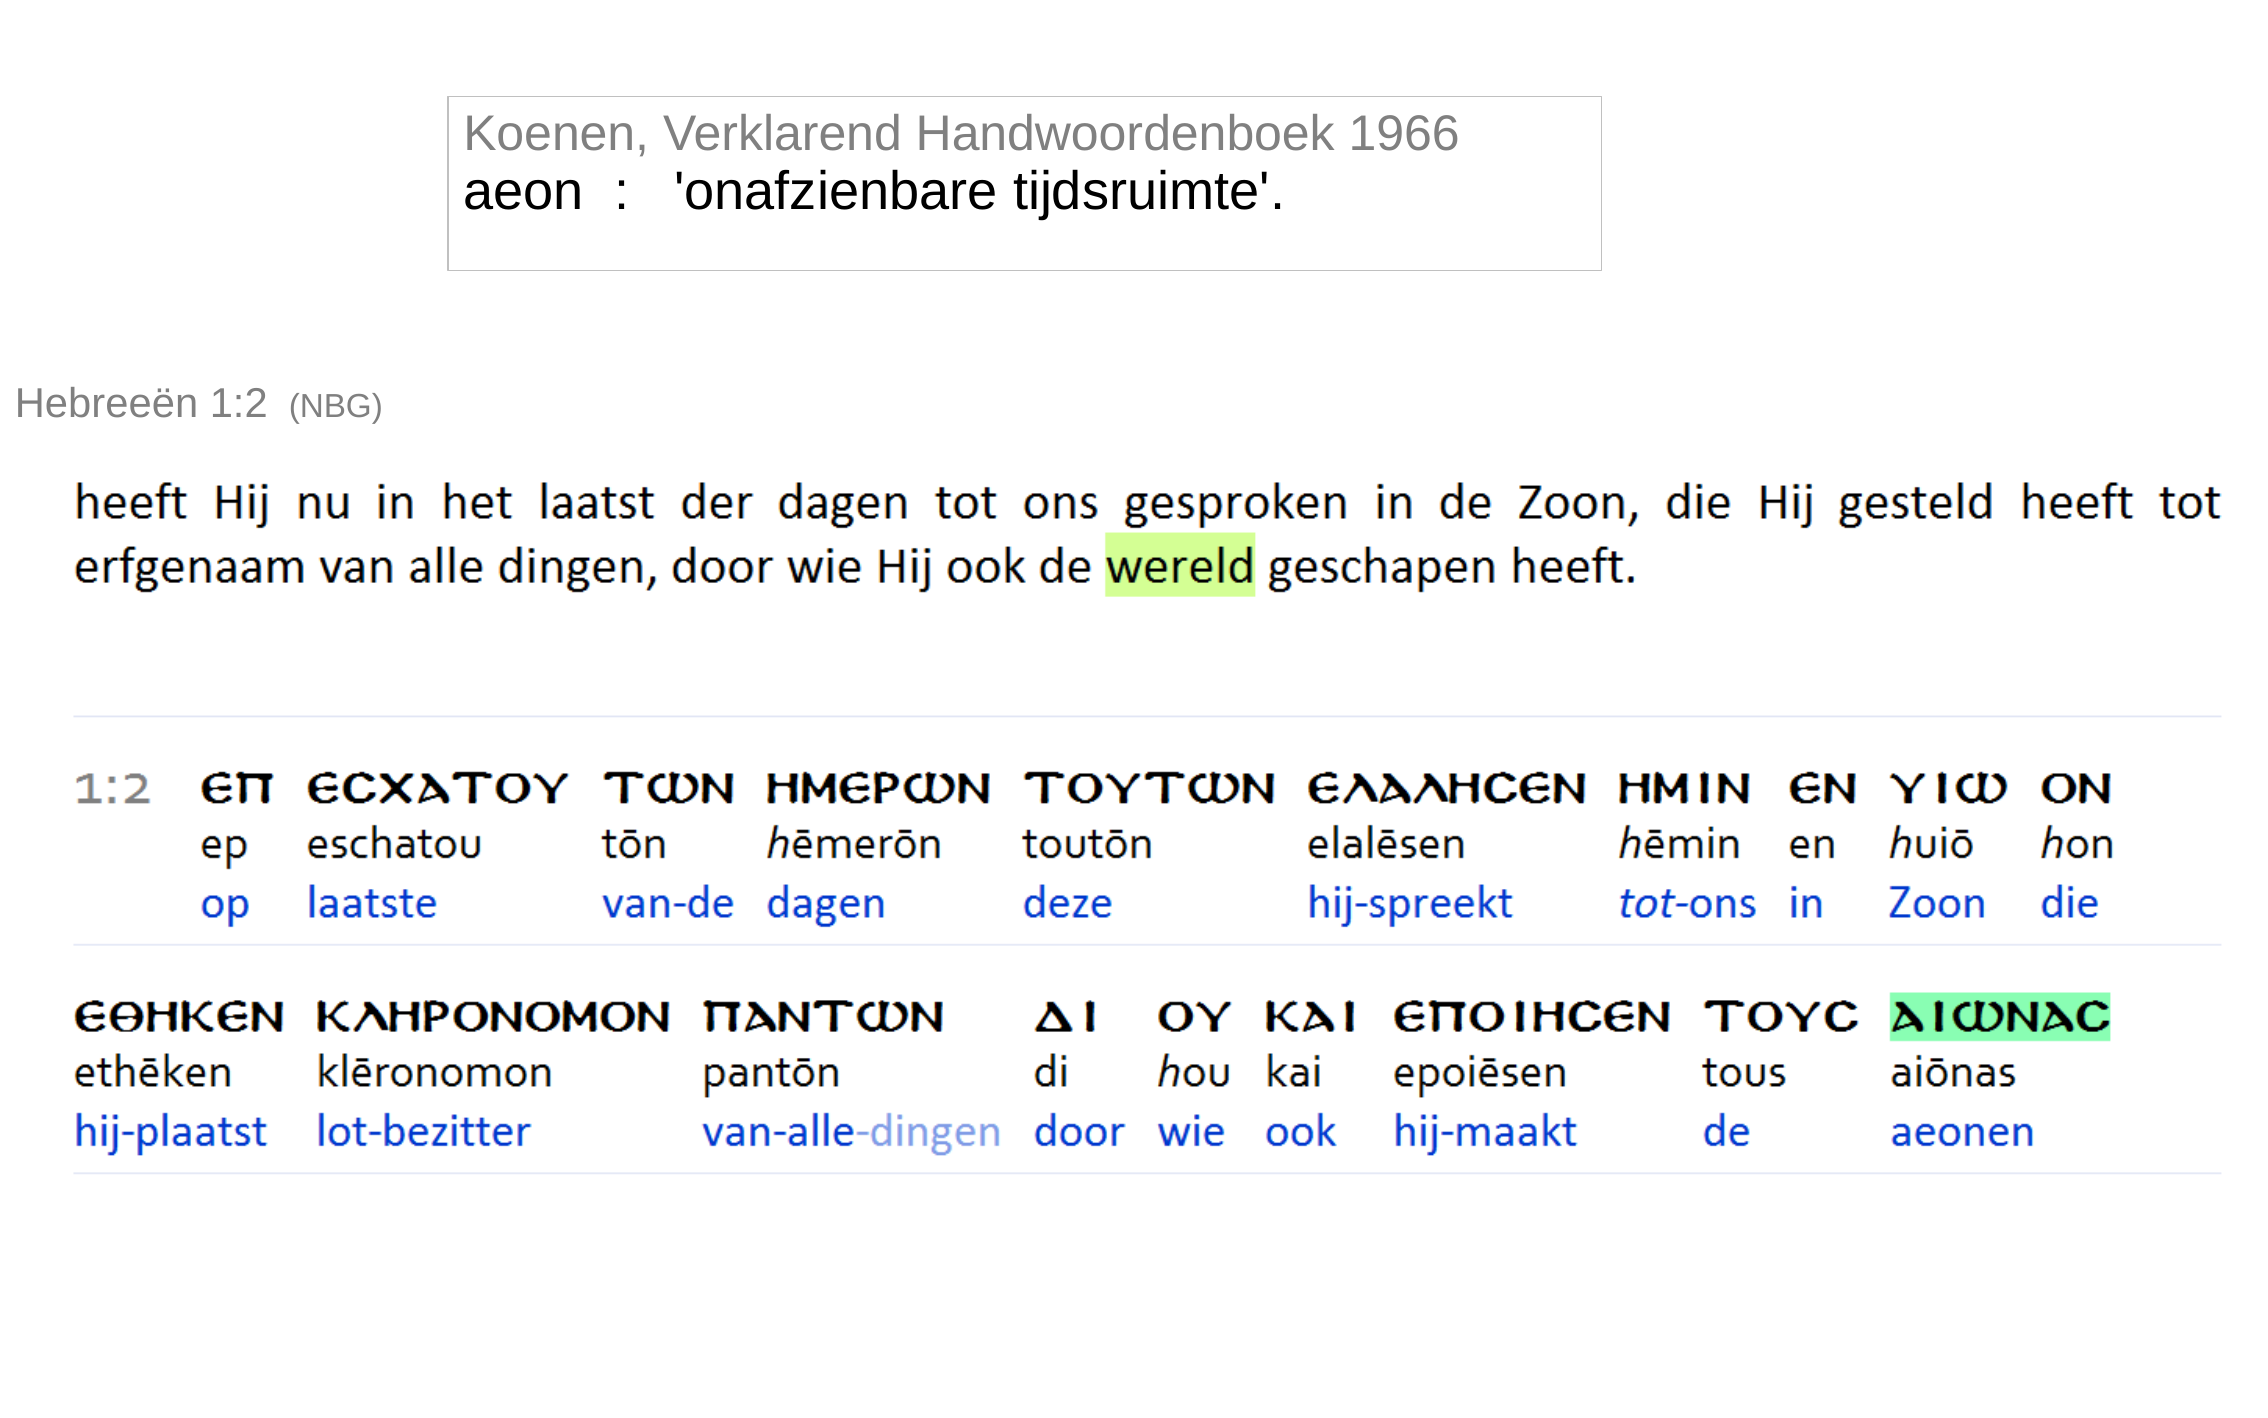

Koenen, Verklarend Handwoordenboek 1966
aeon : 'onafzienbare tijdsruimte'.
Hebreeën 1:2 (NBG)